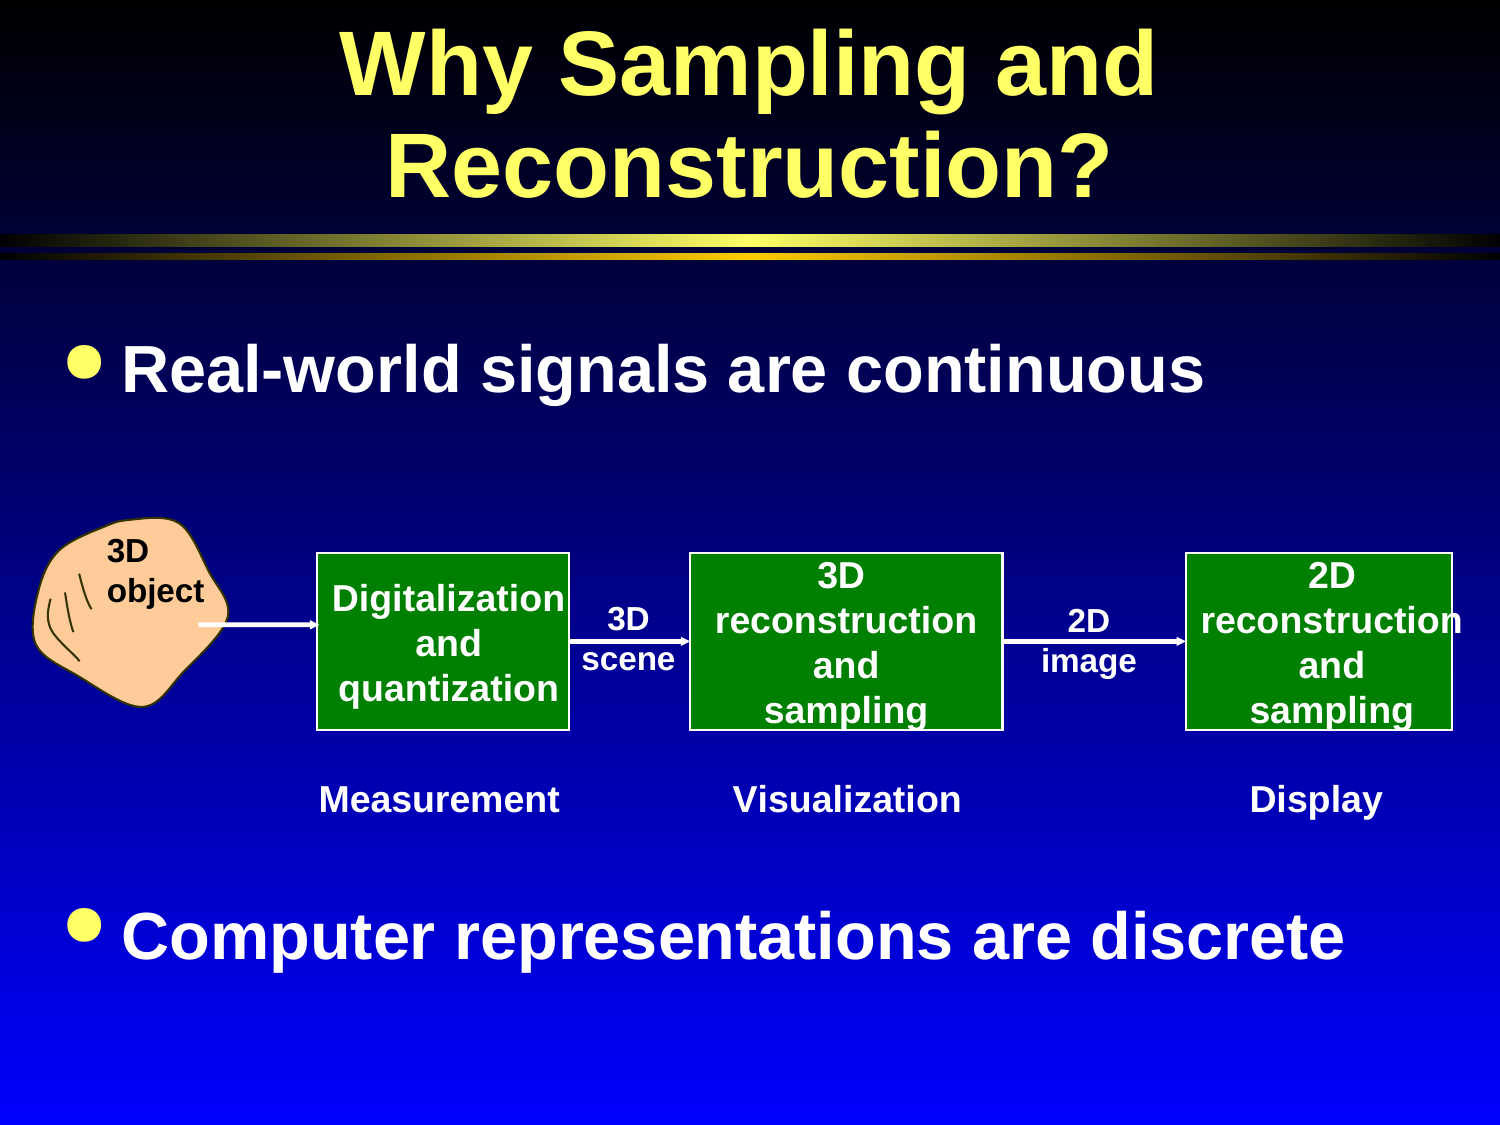

# Why Sampling and Reconstruction?
Real-world signals are continuous
3D
object
Digitalization
and
quantization
3D
reconstruction
and
sampling
2D
reconstruction
and
sampling
3D
scene
2D
image
Measurement
Visualization
Display
Computer representations are discrete